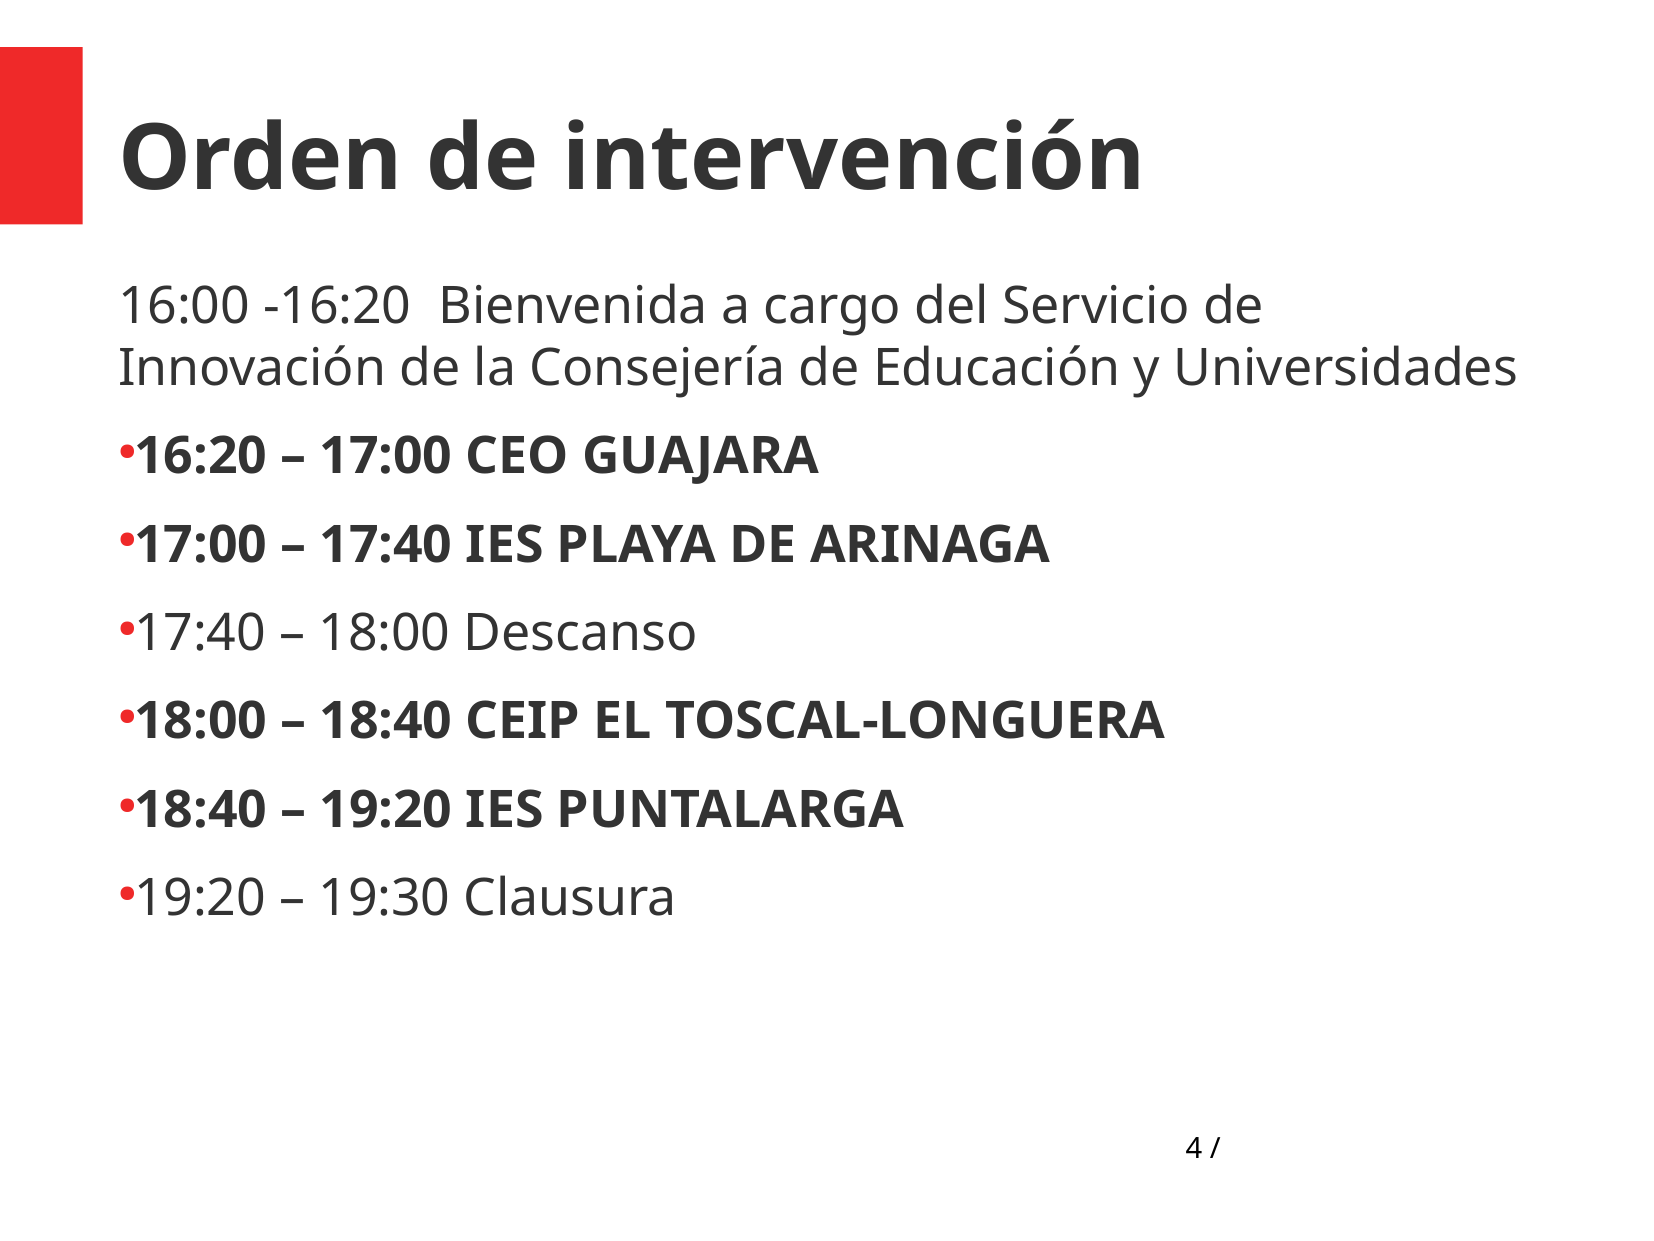

# Orden de intervención
16:00 -16:20 Bienvenida a cargo del Servicio de Innovación de la Consejería de Educación y Universidades
16:20 – 17:00 CEO GUAJARA
17:00 – 17:40 IES PLAYA DE ARINAGA
17:40 – 18:00 Descanso
18:00 – 18:40 CEIP EL TOSCAL-LONGUERA
18:40 – 19:20 IES PUNTALARGA
19:20 – 19:30 Clausura